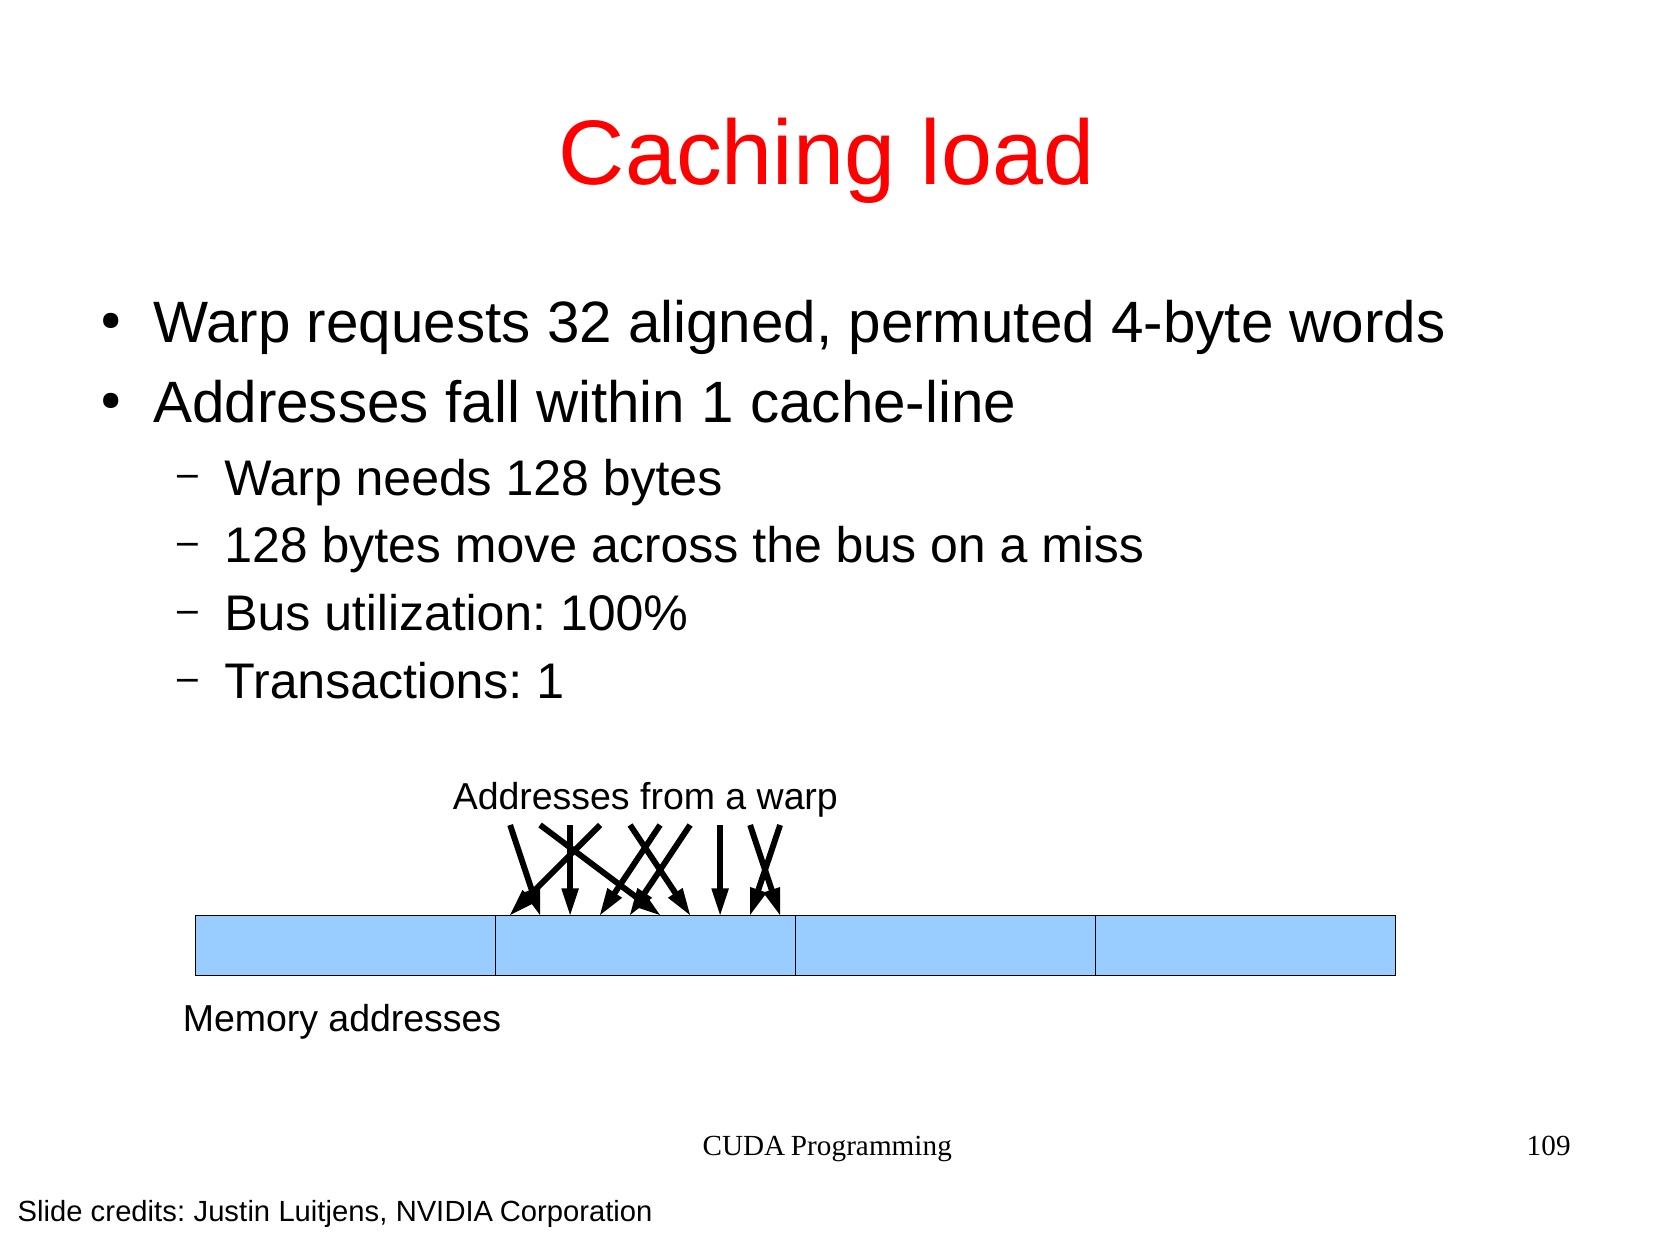

# Caching load
Warp requests 32 aligned, permuted 4-byte words
Addresses fall within 1 cache-line
Warp needs 128 bytes
128 bytes move across the bus on a miss
Bus utilization: 100%
Transactions: 1
Addresses from a warp
Memory addresses
CUDA Programming
109
Slide credits: Justin Luitjens, NVIDIA Corporation